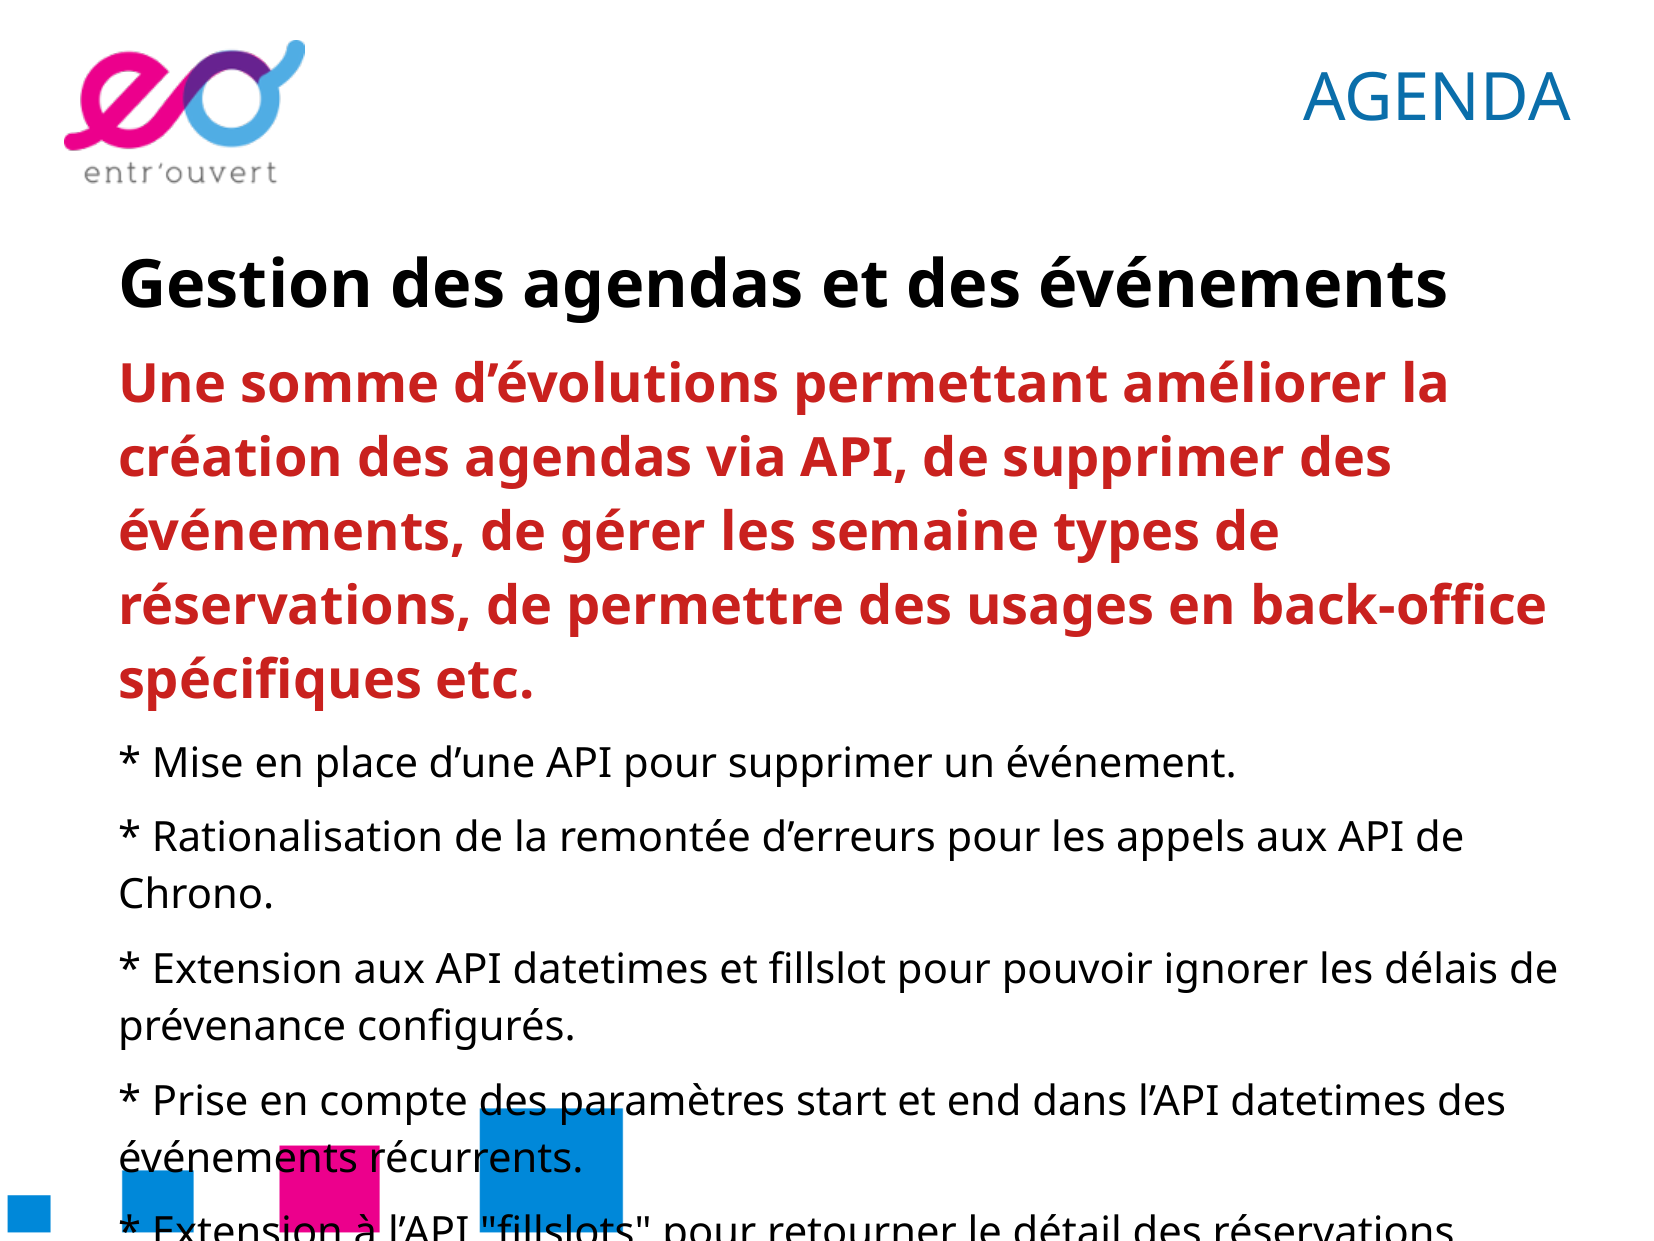

# Agenda
Gestion des agendas et des événements
Une somme d’évolutions permettant améliorer la création des agendas via API, de supprimer des événements, de gérer les semaine types de réservations, de permettre des usages en back-office spécifiques etc.
* Mise en place d’une API pour supprimer un événement.
* Rationalisation de la remontée d’erreurs pour les appels aux API de Chrono.
* Extension aux API datetimes et fillslot pour pouvoir ignorer les délais de prévenance configurés.
* Prise en compte des paramètres start et end dans l’API datetimes des événements récurrents.
* Extension à l’API "fillslots" pour retourner le détail des réservations créées.